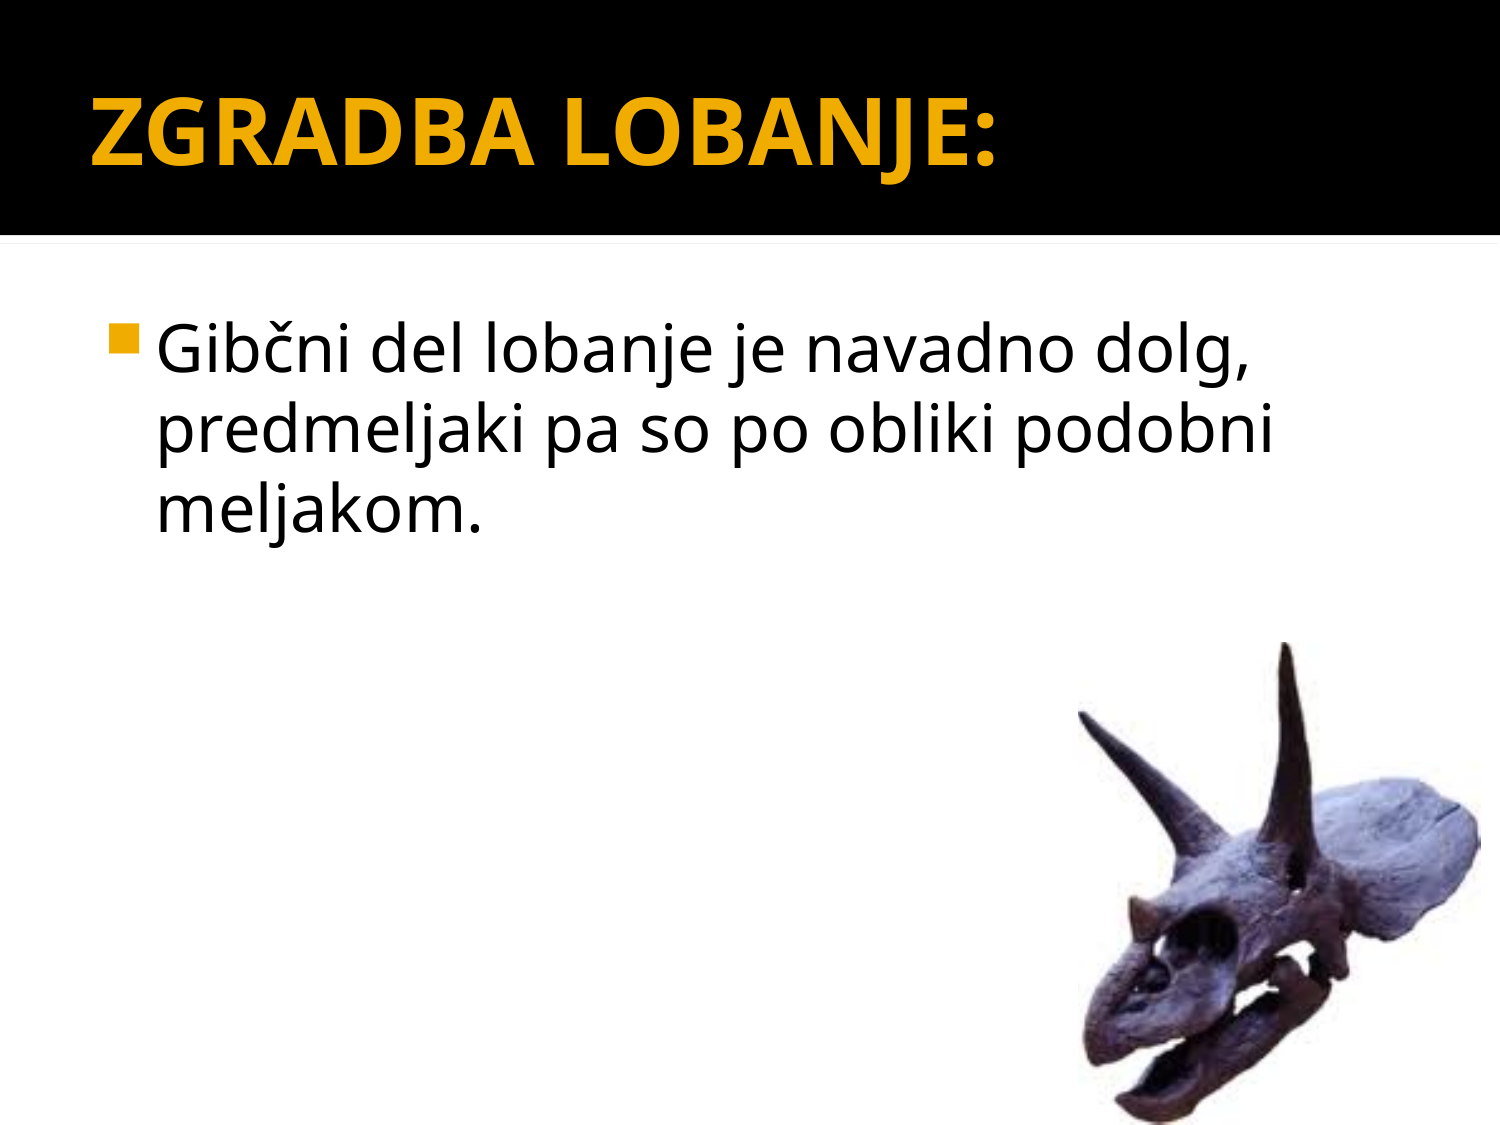

# ZGRADBA LOBANJE:
Gibčni del lobanje je navadno dolg, predmeljaki pa so po obliki podobni meljakom.